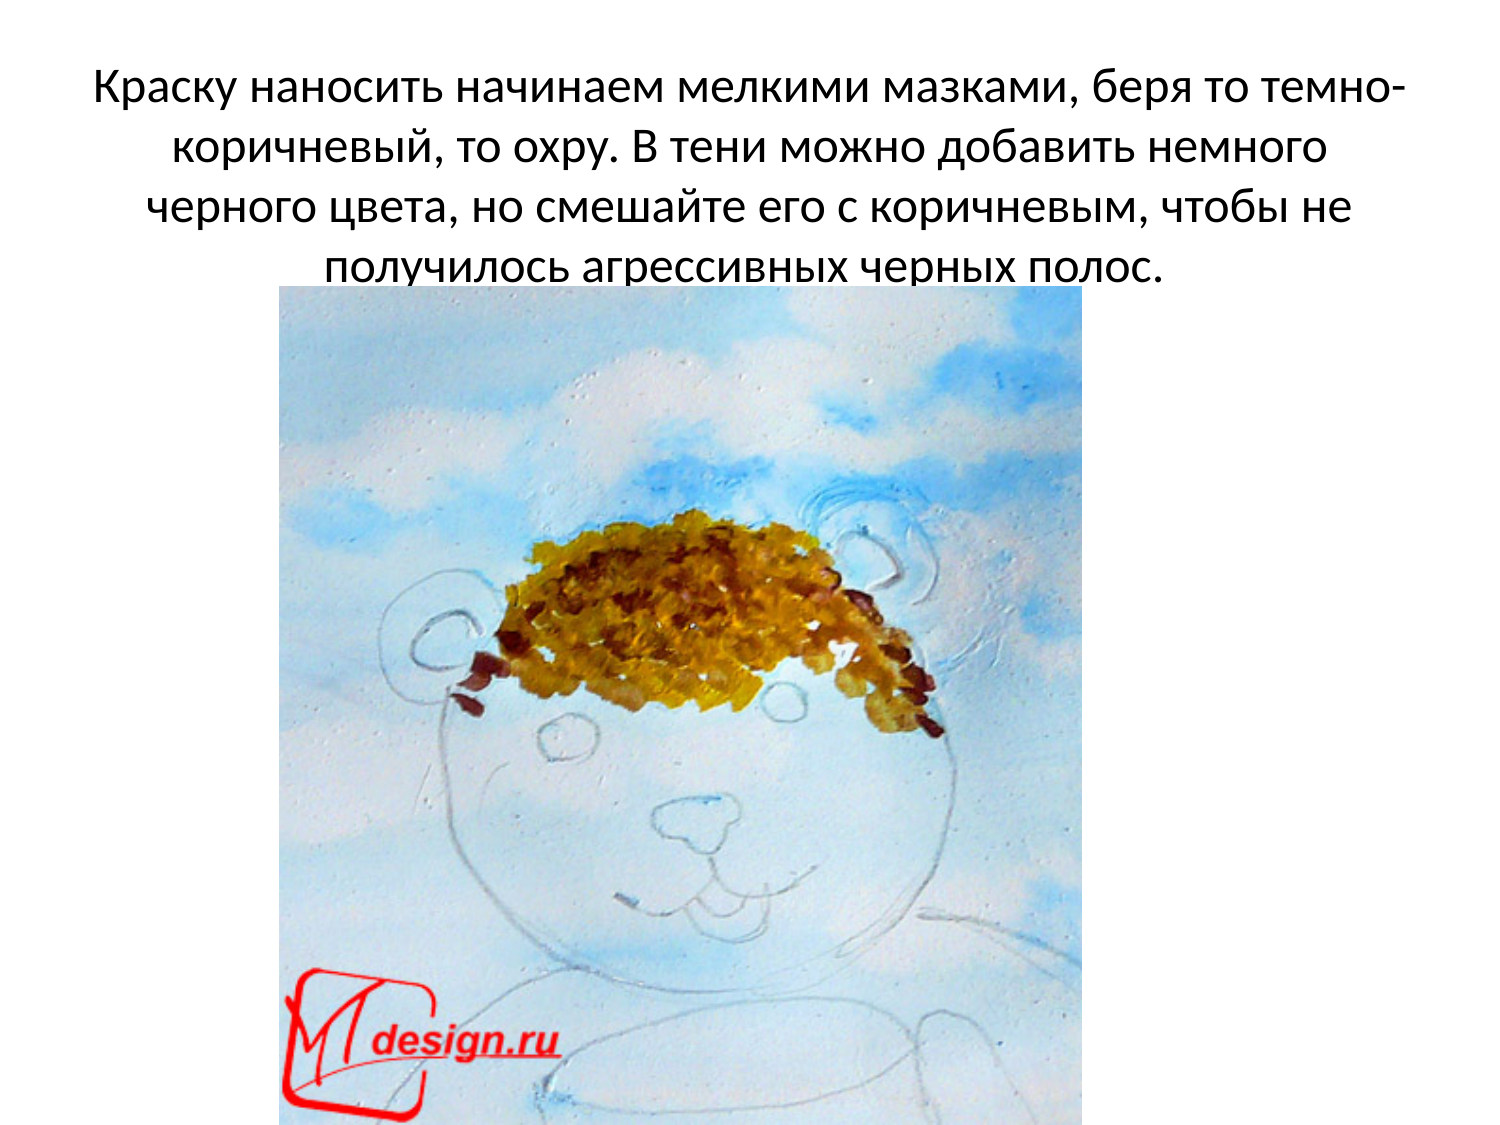

# Краску наносить начинаем мелкими мазками, беря то темно-коричневый, то охру. В тени можно добавить немного черного цвета, но смешайте его с коричневым, чтобы не получилось агрессивных черных полос.